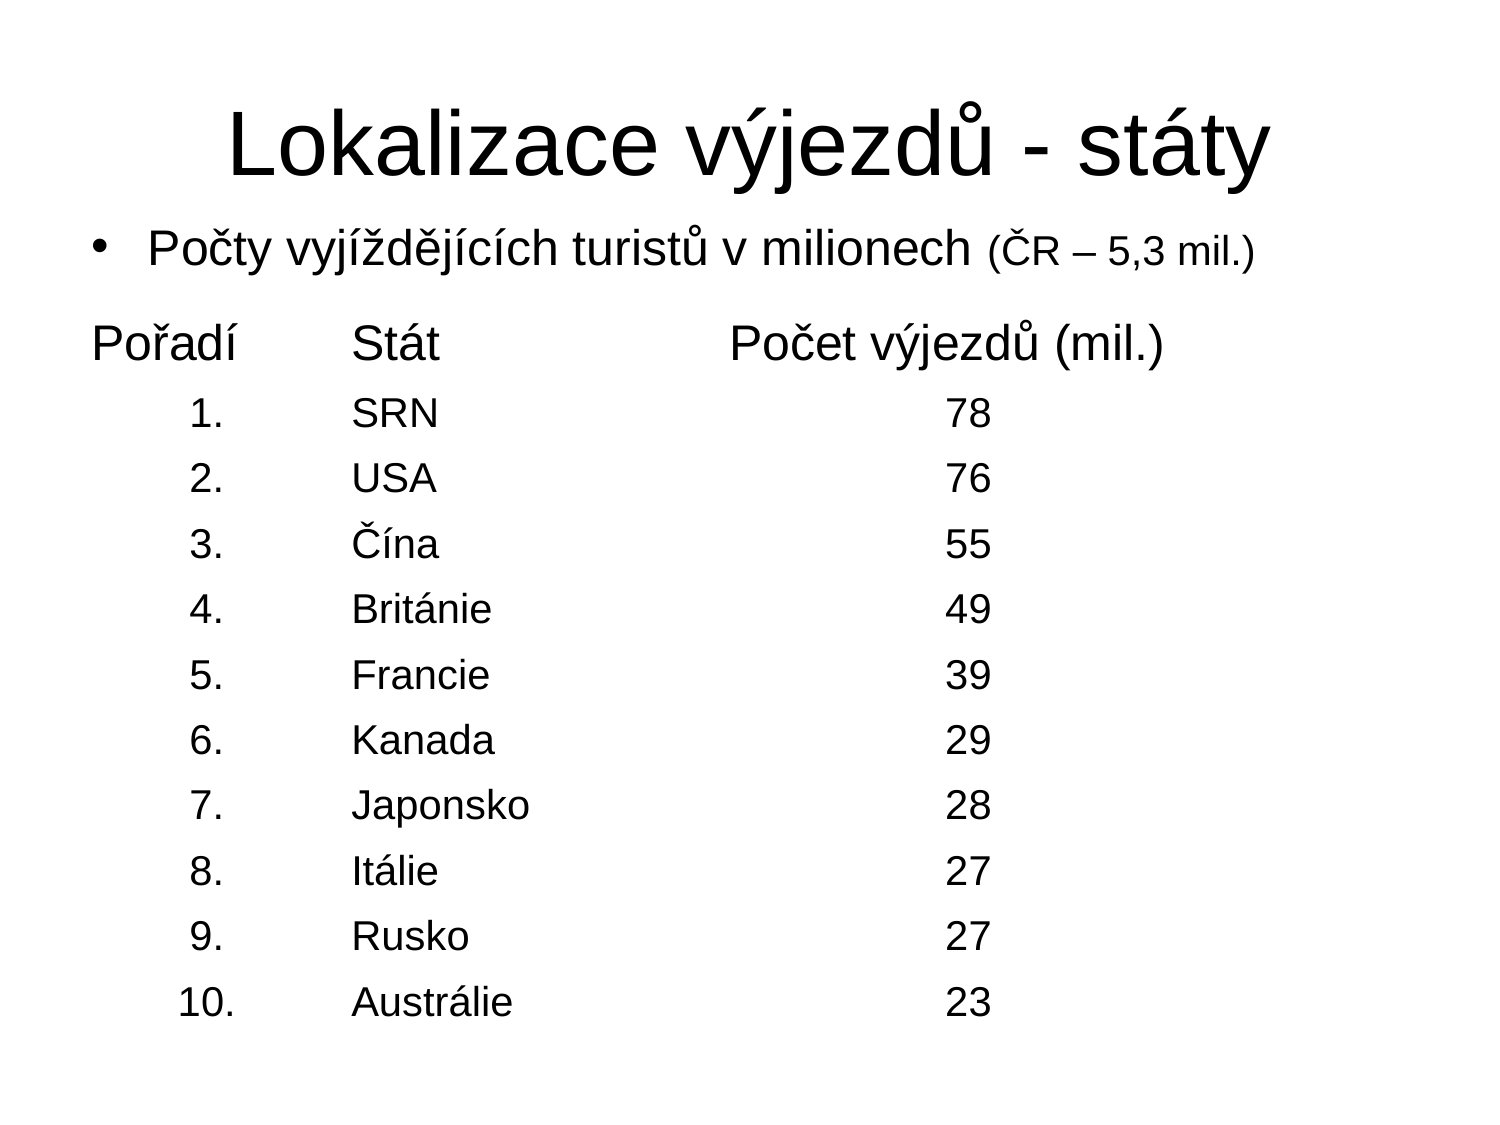

# Lokalizace výjezdů - státy
Počty vyjíždějících turistů v milionech (ČR – 5,3 mil.)
| Pořadí | Stát | Počet výjezdů (mil.) |
| --- | --- | --- |
| 1. | SRN | 78 |
| 2. | USA | 76 |
| 3. | Čína | 55 |
| 4. | Británie | 49 |
| 5. | Francie | 39 |
| 6. | Kanada | 29 |
| 7. | Japonsko | 28 |
| 8. | Itálie | 27 |
| 9. | Rusko | 27 |
| 10. | Austrálie | 23 |